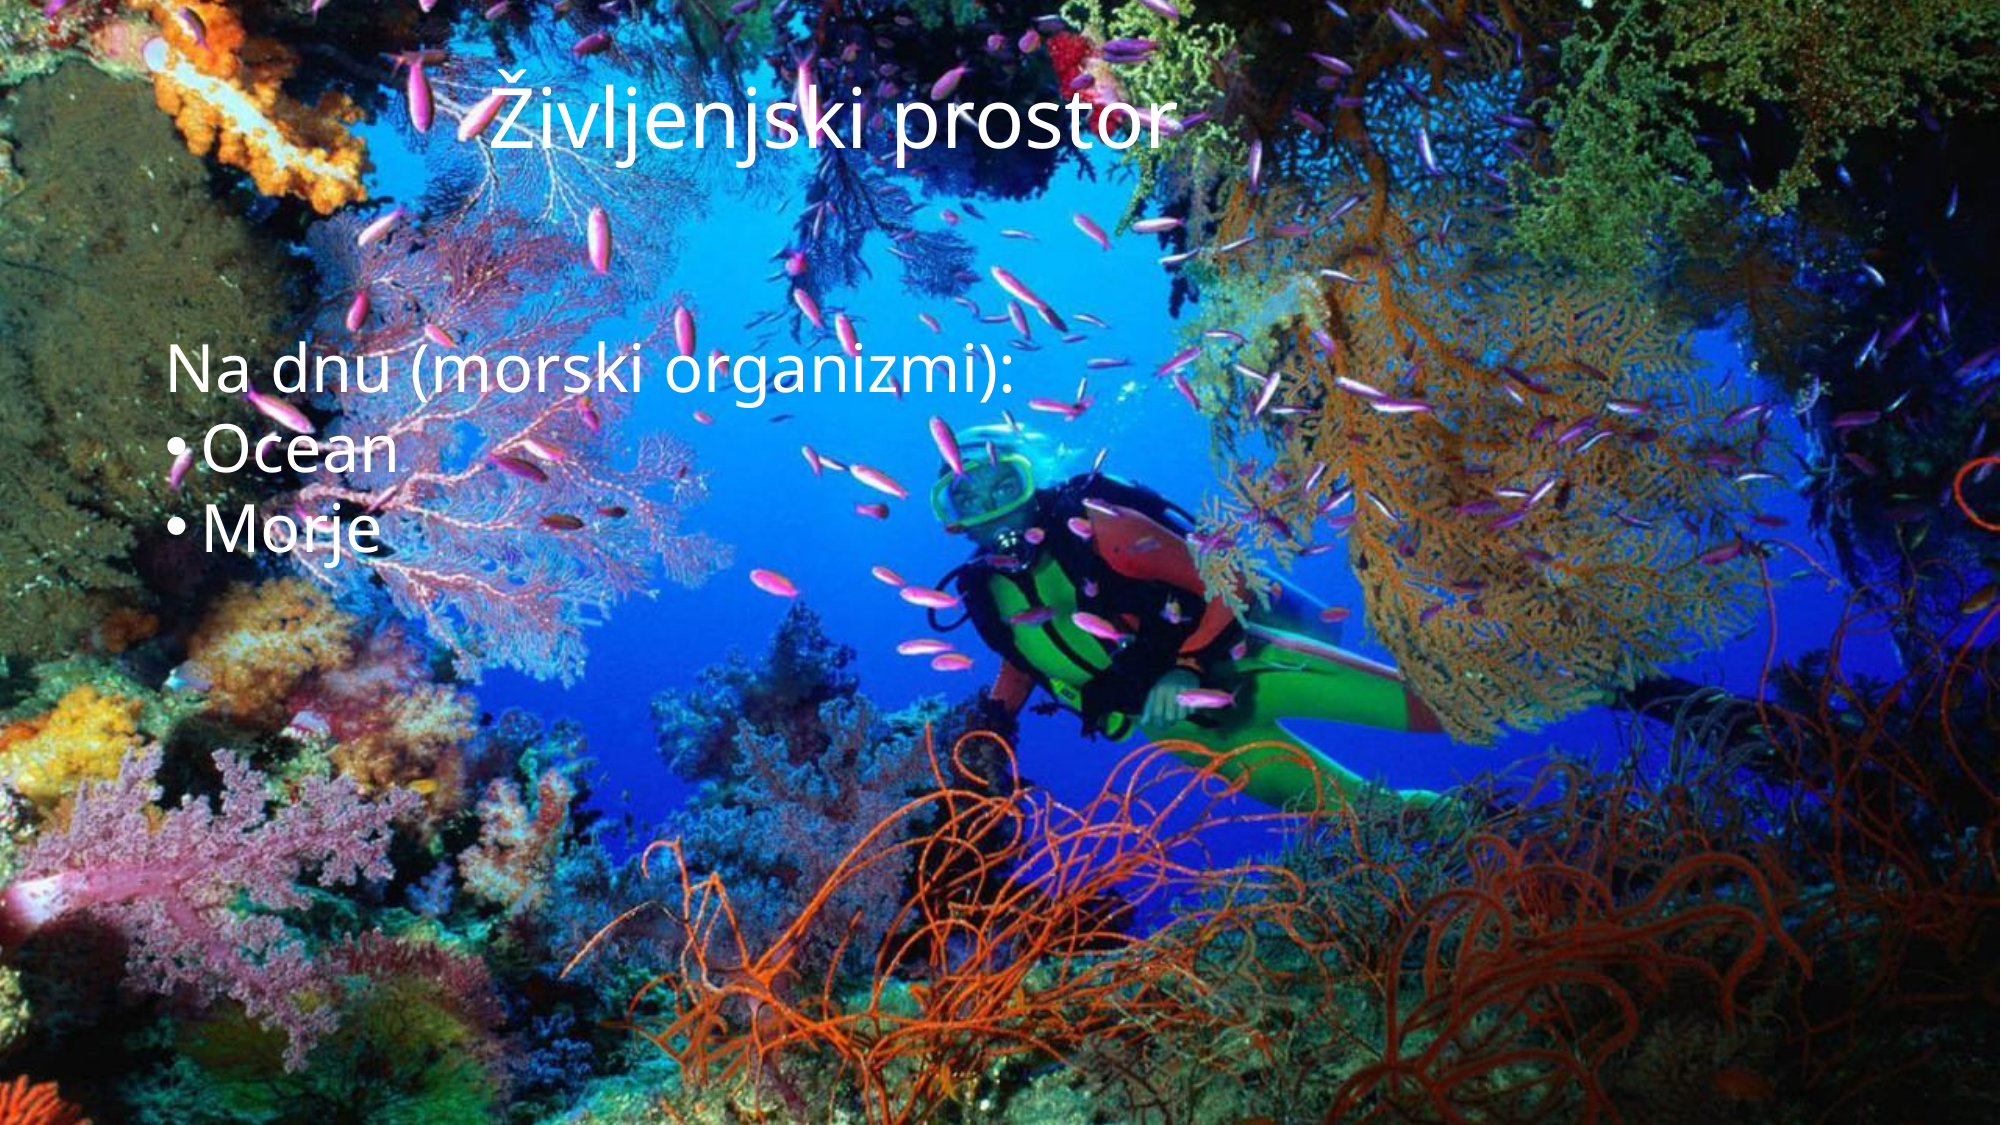

Življenjski prostor
#
Na dnu (morski organizmi):
Ocean
Morje